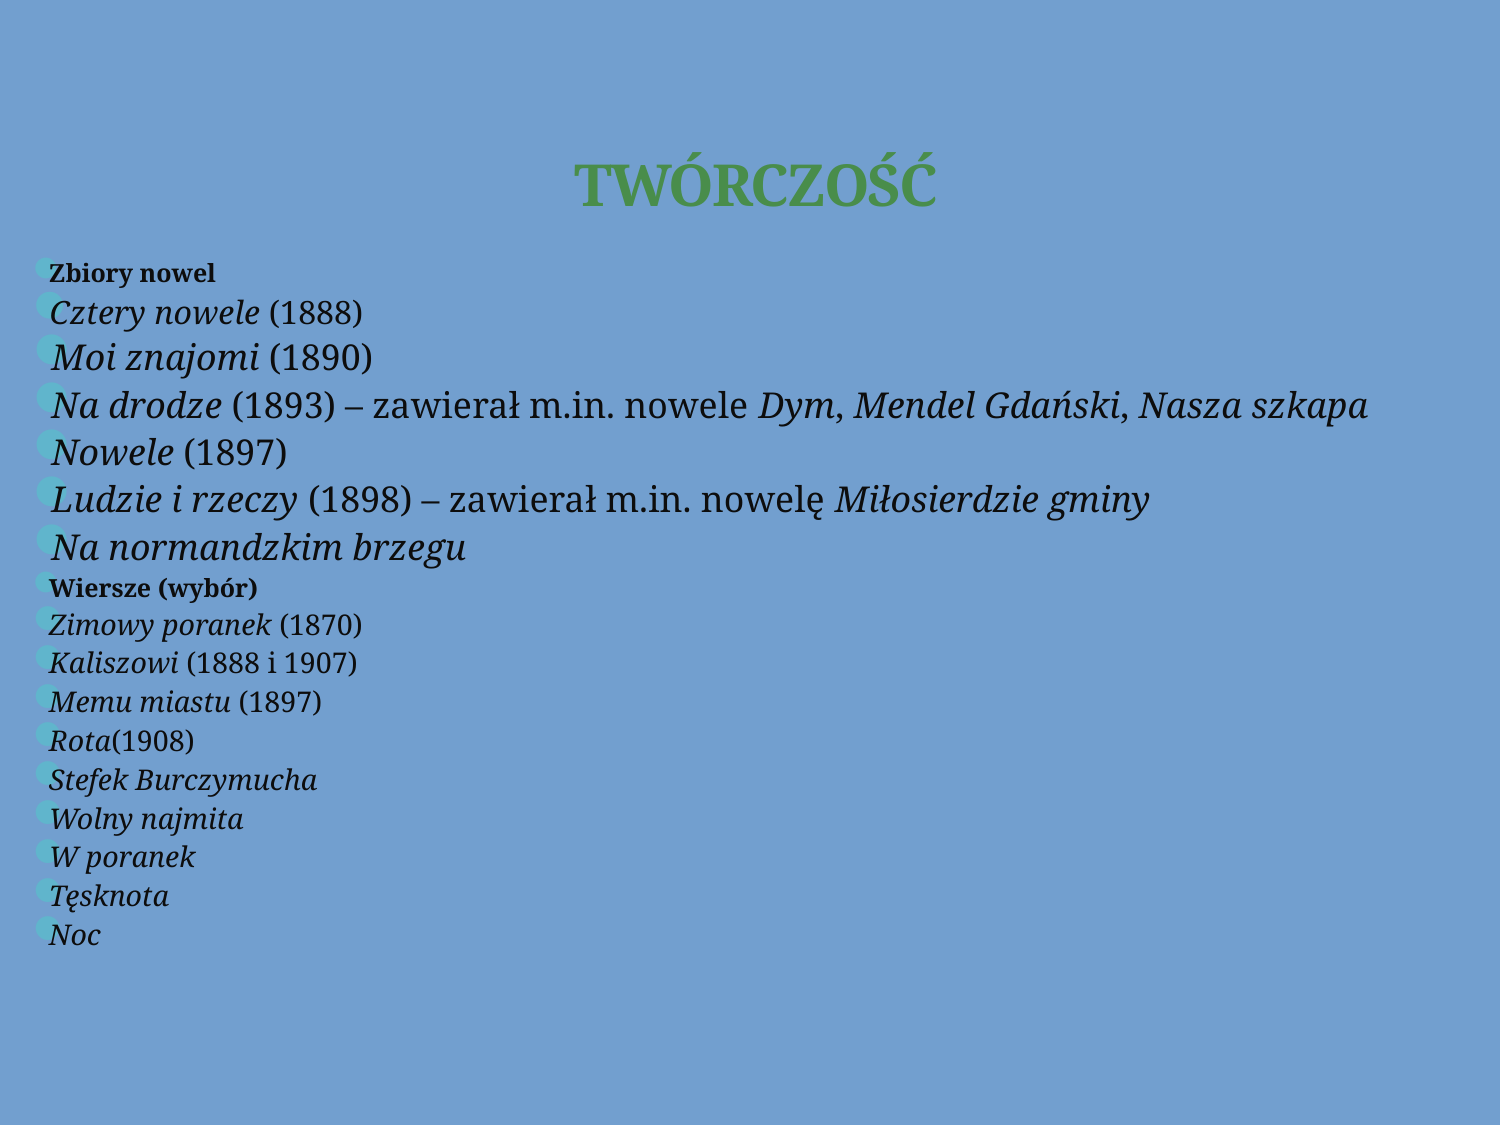

TWÓRCZOŚĆ
# Zbiory nowel
Cztery nowele (1888)
Moi znajomi (1890)
Na drodze (1893) – zawierał m.in. nowele Dym, Mendel Gdański, Nasza szkapa
Nowele (1897)
Ludzie i rzeczy (1898) – zawierał m.in. nowelę Miłosierdzie gminy
Na normandzkim brzegu
Wiersze (wybór)
Zimowy poranek (1870)
Kaliszowi (1888 i 1907)
Memu miastu (1897)
Rota(1908)
Stefek Burczymucha
Wolny najmita
W poranek
Tęsknota
Noc